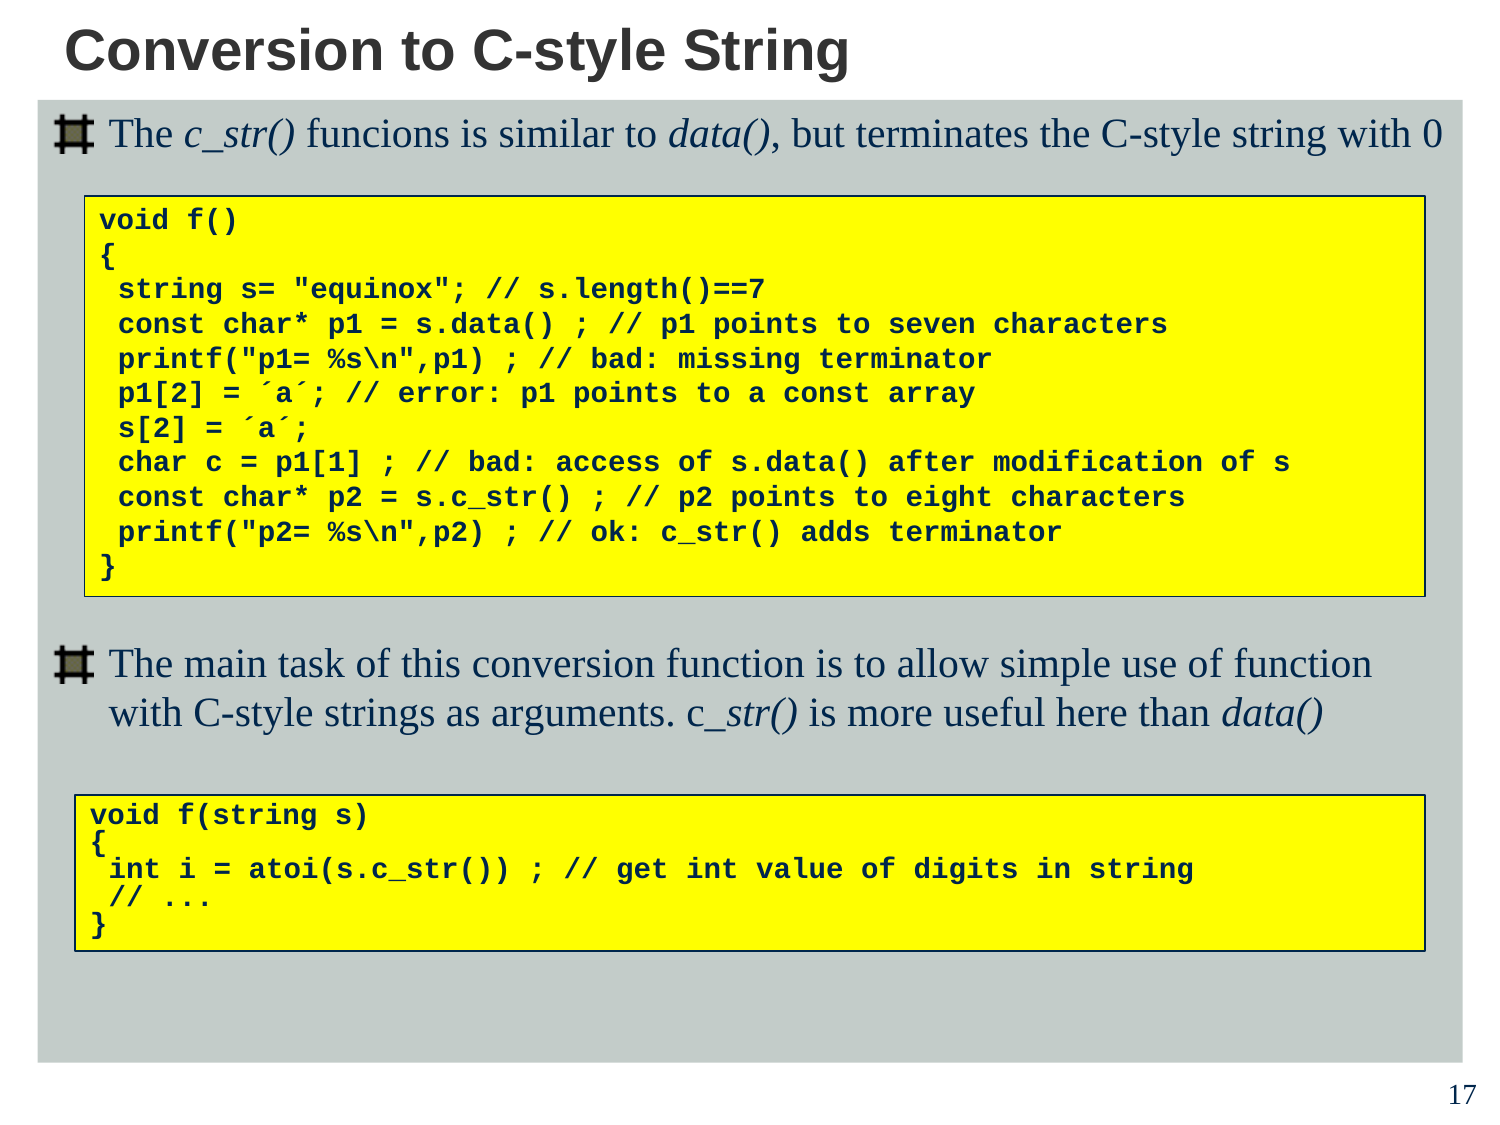

# Conversion to C-style String
The c_str() funcions is similar to data(), but terminates the C-style string with 0
The main task of this conversion function is to allow simple use of function with C-style strings as arguments. c_str() is more useful here than data()
void f()
{
	string s= "equinox"; // s.length()==7
	const char* p1 = s.data() ; // p1 points to seven characters
	printf("p1= %s\n",p1) ; // bad: missing terminator
	p1[2] = ´a´; // error: p1 points to a const array
	s[2] = ´a´;
	char c = p1[1] ; // bad: access of s.data() after modification of s
	const char* p2 = s.c_str() ; // p2 points to eight characters
	printf("p2= %s\n",p2) ; // ok: c_str() adds terminator
}
void f(string s)
{
	int i = atoi(s.c_str()) ; // get int value of digits in string
	// ...
}